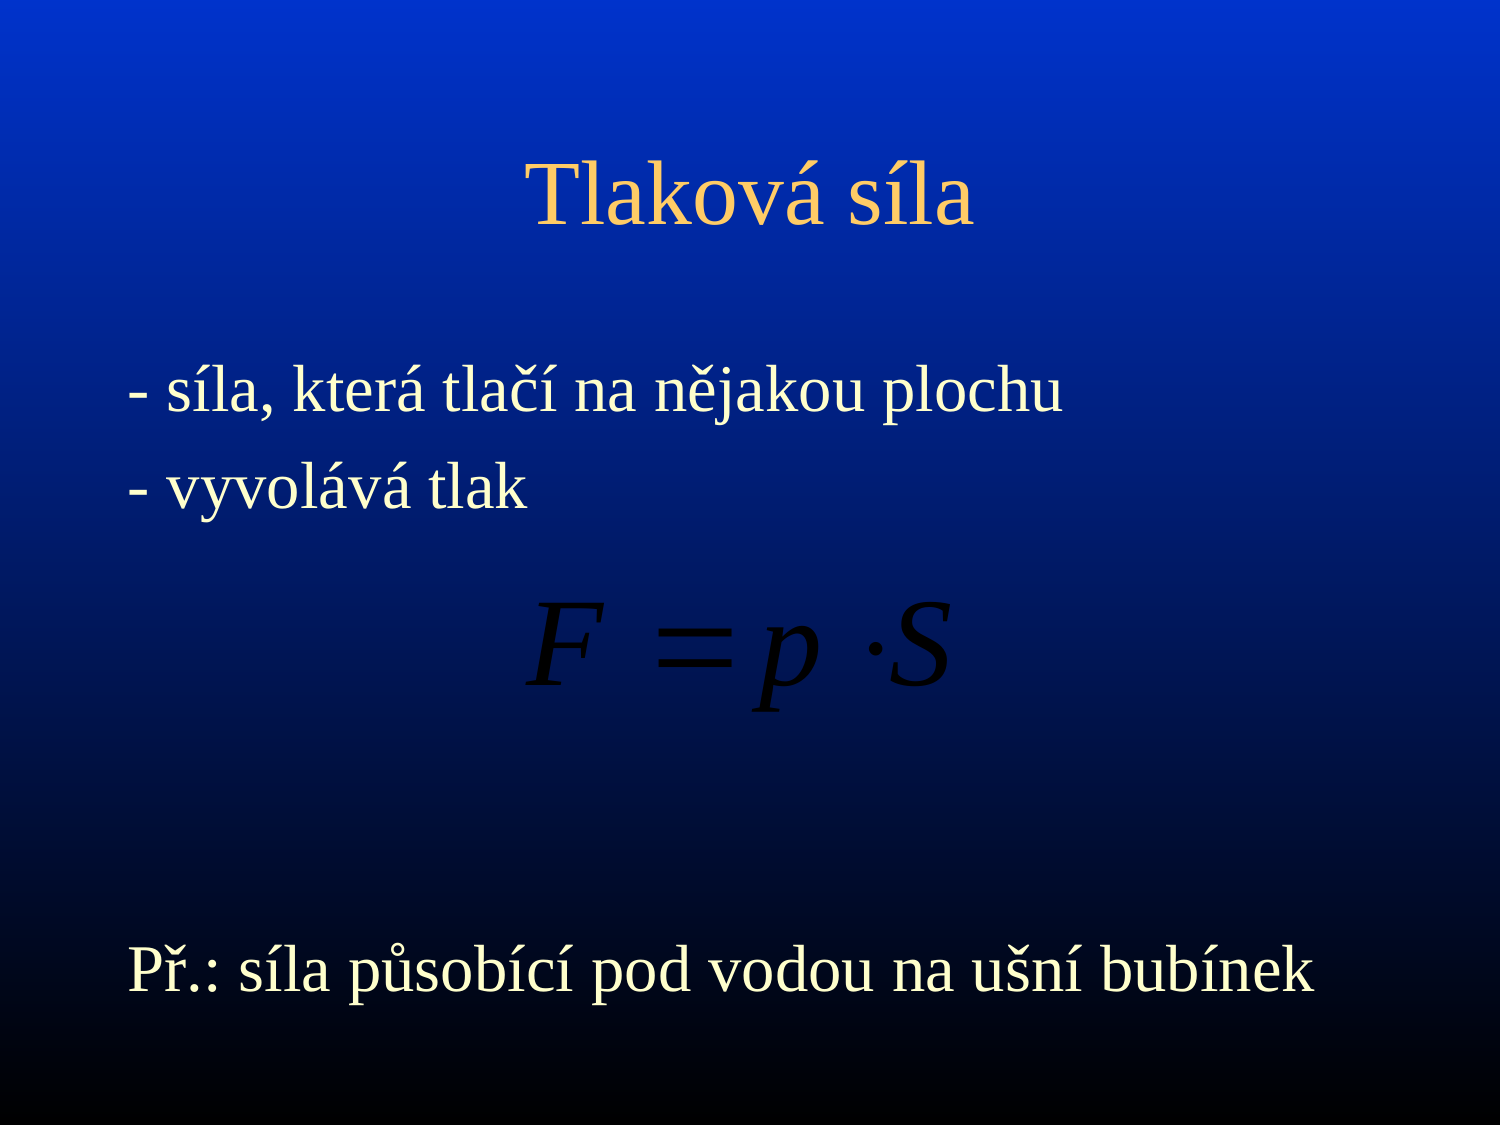

# Tlaková síla
- síla, která tlačí na nějakou plochu
- vyvolává tlak
Př.: síla působící pod vodou na ušní bubínek
24